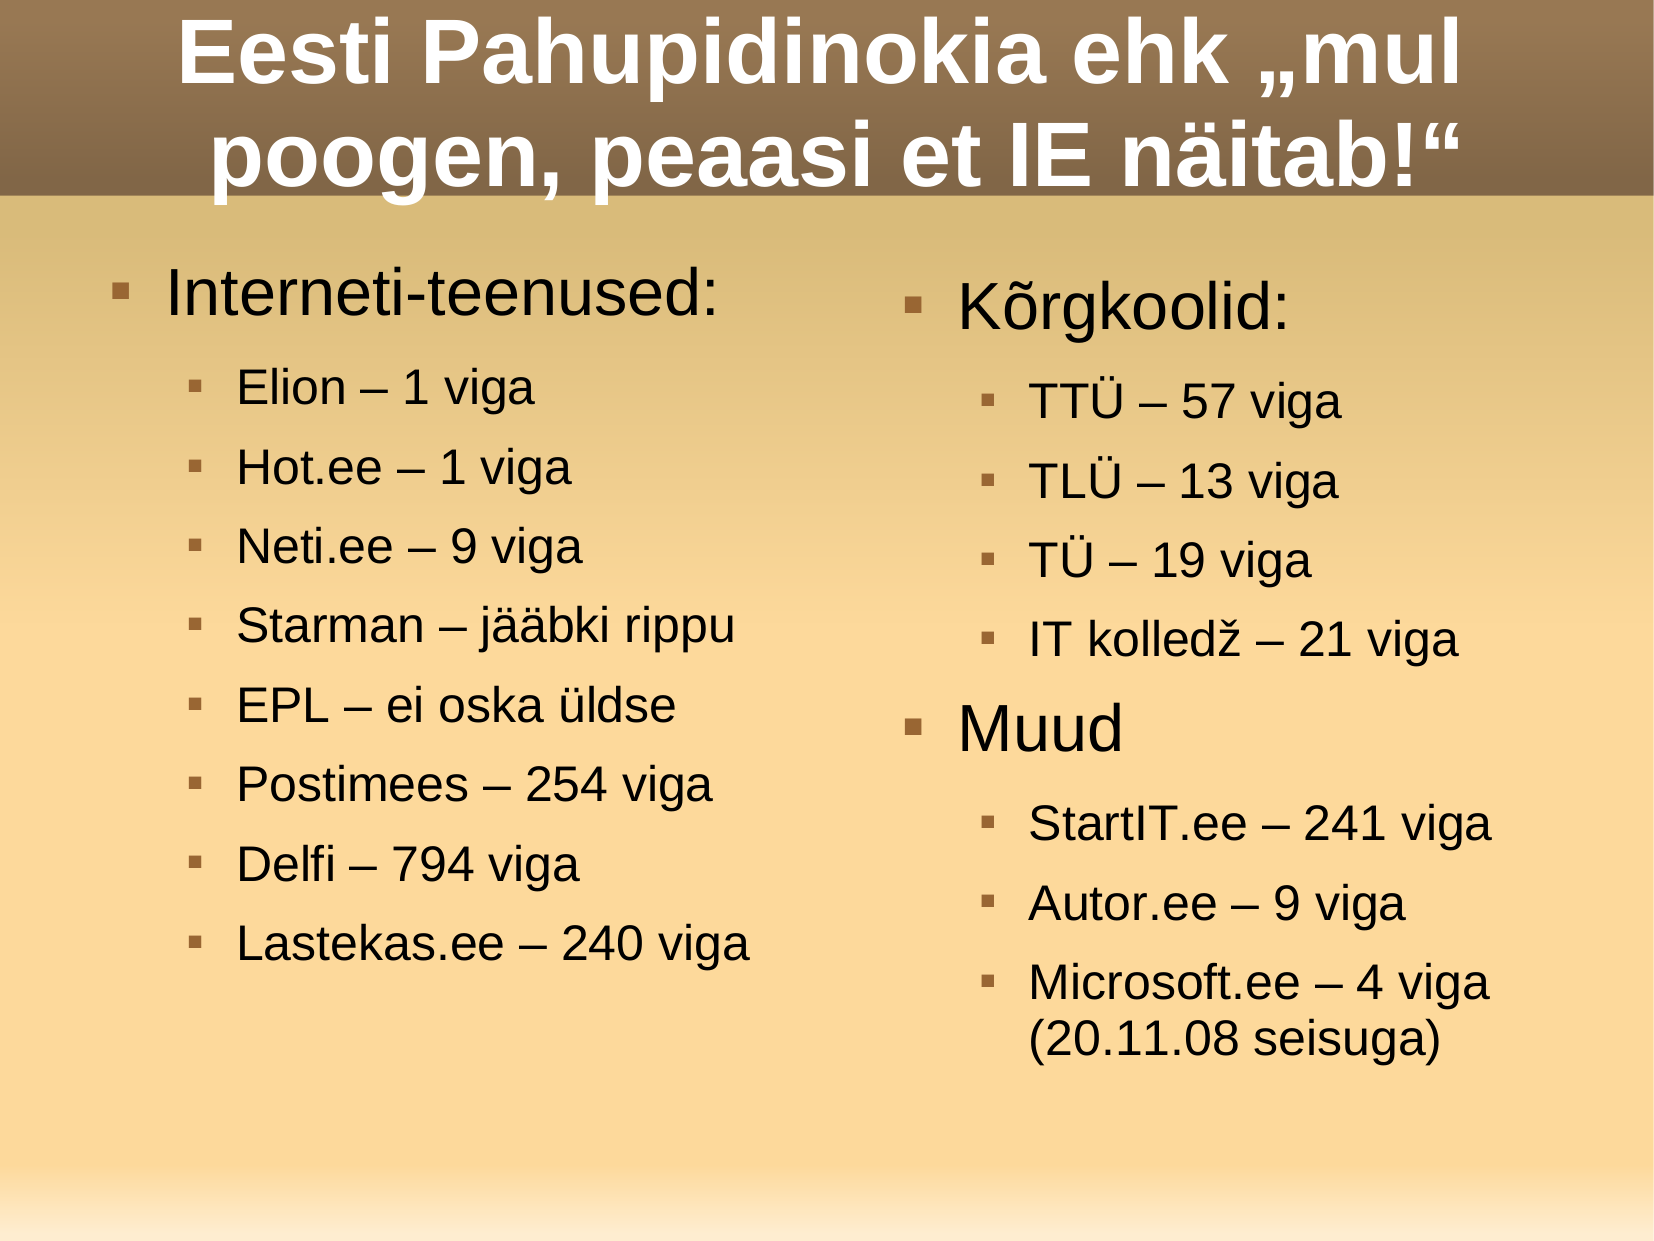

# Eesti Pahupidinokia ehk „mul poogen, peaasi et IE näitab!“
Interneti-teenused:
Elion – 1 viga
Hot.ee – 1 viga
Neti.ee – 9 viga
Starman – jääbki rippu
EPL – ei oska üldse
Postimees – 254 viga
Delfi – 794 viga
Lastekas.ee – 240 viga
Kõrgkoolid:
TTÜ – 57 viga
TLÜ – 13 viga
TÜ – 19 viga
IT kolledž – 21 viga
Muud
StartIT.ee – 241 viga
Autor.ee – 9 viga
Microsoft.ee – 4 viga
(20.11.08 seisuga)